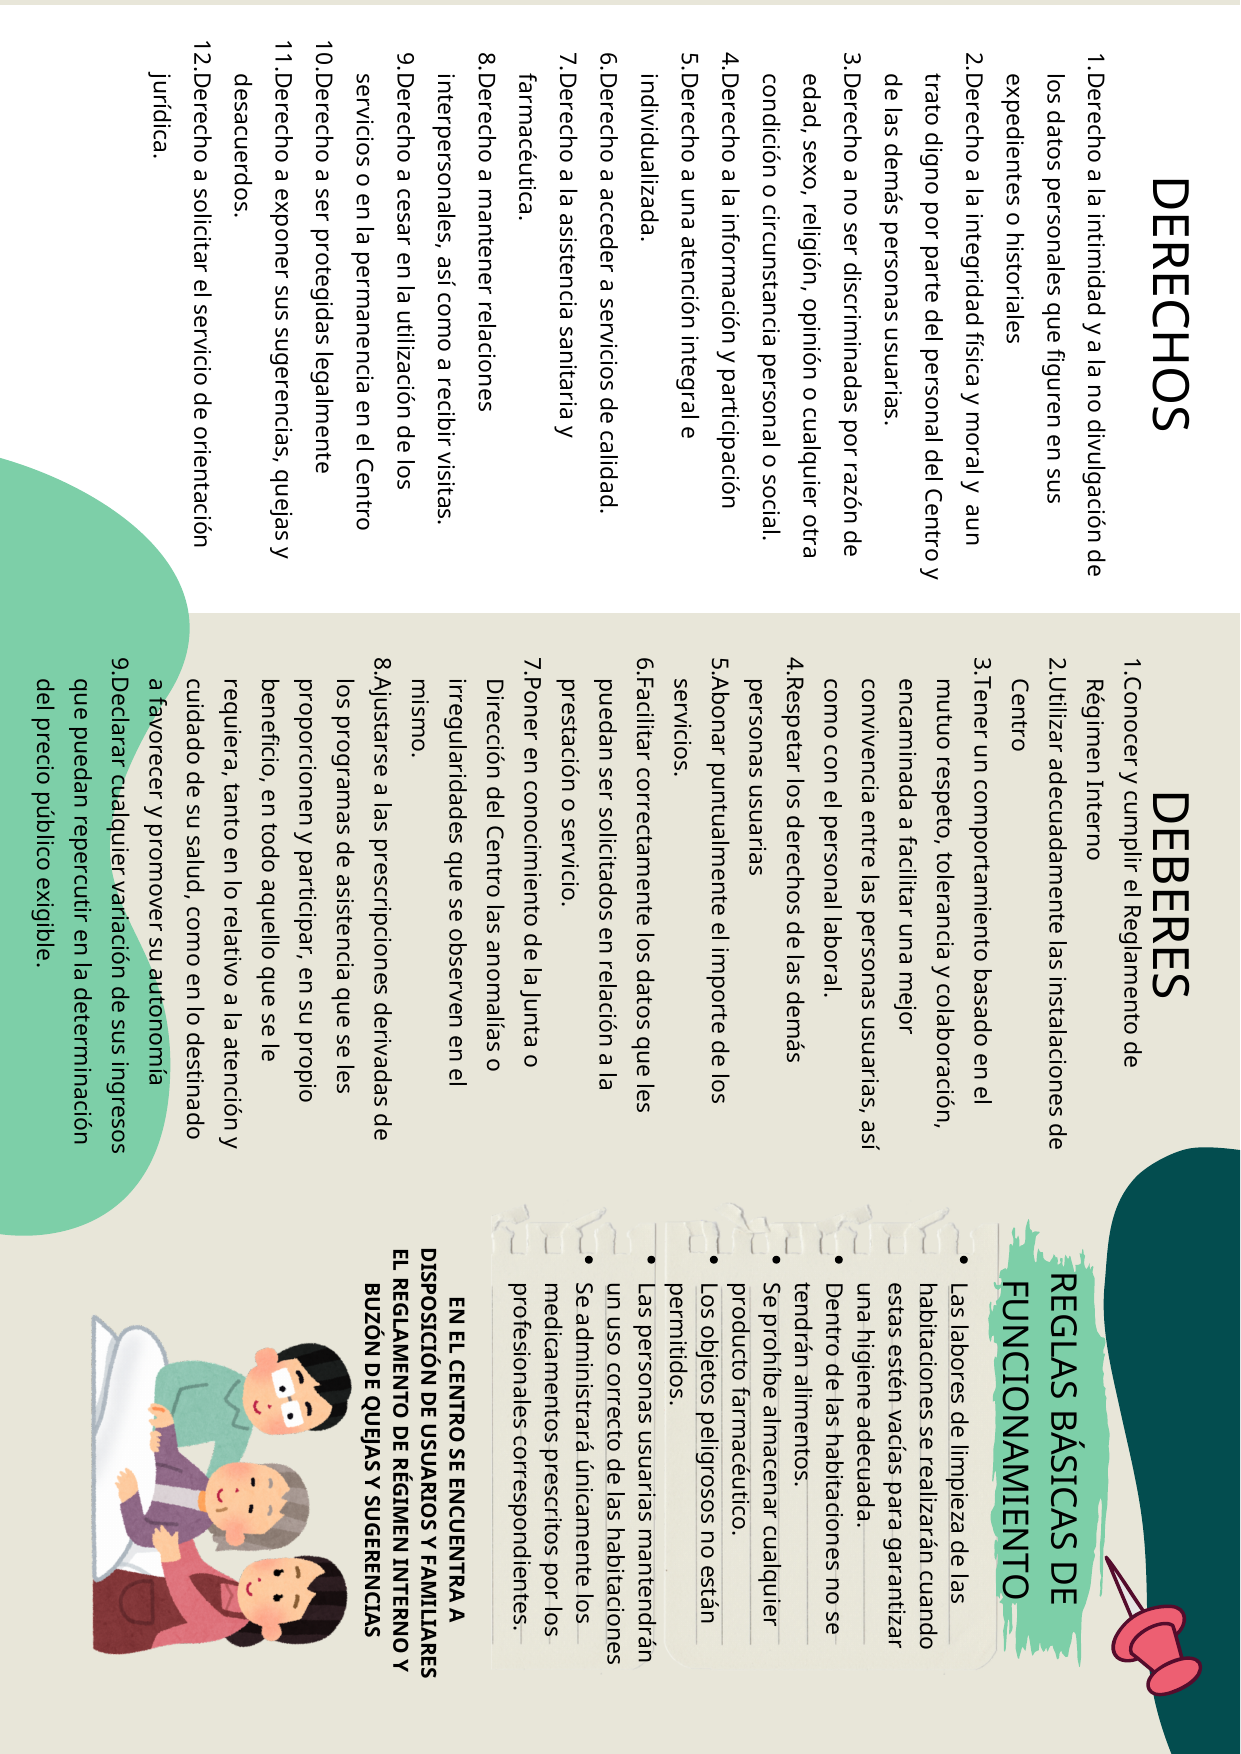

jurídica.
farmacéutica.
desacuerdos.
individualizada.
expedientes o historiales
8.Derecho a mantener relaciones
7.Derecho a la asistencia sanitaria y
5.Derecho a una atención integral e
de las demás personas usuarias.
10.Derecho a ser protegidas legalmente
9.Derecho a cesar en la utilización de los
4.Derecho a la información y participación
6.Derecho a acceder a servicios de calidad.
los datos personales que figuren en sus
12.Derecho a solicitar el servicio de orientación
DERECHOS
11.Derecho a exponer sus sugerencias, quejas y
2.Derecho a la integridad física y moral y aun
interpersonales, así como a recibir visitas.
servicios o en la permanencia en el Centro
3.Derecho a no ser discriminadas por razón de
condición o circunstancia personal o social.
1.Derecho a la intimidad y a la no divulgación de
edad, sexo, religión, opinión o cualquier otra
trato digno por parte del personal del Centro y
Centro
mismo.
servicios.
Régimen Interno
personas usuarias
prestación o servicio.
del precio público exigible.
como con el personal laboral.
encaminada a facilitar una mejor
4.Respetar los derechos de las demás
7.Poner en conocimiento de la Junta o
1.Conocer y cumplir el Reglamento de
beneficio, en todo aquello que se le
Dirección del Centro las anomalías o
5.Abonar puntualmente el importe de los
3.Tener un comportamiento basado en el
a favorecer y promover su autonomía
irregularidades que se observen en el
puedan ser solicitados en relación a la
6.Facilitar correctamente los datos que les
los programas de asistencia que se les
DEBERES
proporcionen y participar, en su propio
8.Ajustarse a las prescripciones derivadas de
2.Utilizar adecuadamente las instalaciones de
mutuo respeto, tolerancia y colaboración,
9.Declarar cualquier variación de sus ingresos
cuidado de su salud, como en lo destinado
que puedan repercutir en la determinación
requiera, tanto en lo relativo a la atención y
convivencia entre las personas usuarias, así
permitidos.
tendrán alimentos.
producto farmacéutico.
una higiene adecuada.
FUNCIONAMIENTO
Las labores de limpieza de las
REGLAS BÁSICAS DE
Los objetos peligrosos no están
Se administrará únicamente los
Se prohíbe almacenar cualquier
profesionales correspondientes.
Dentro de las habitaciones no se
medicamentos prescritos por los
EN EL CENTRO SE ENCUENTRA A
EL REGLAMENTO DE RÉGIMEN INTERNO Y
BUZÓN DE QUEJAS Y SUGERENCIAS
estas estén vacías para garantizar
DISPOSICIÓN DE USUARIOS Y FAMILIARES
habitaciones se realizarán cuando
Las personas usuarias mantendrán
un uso correcto de las habitaciones